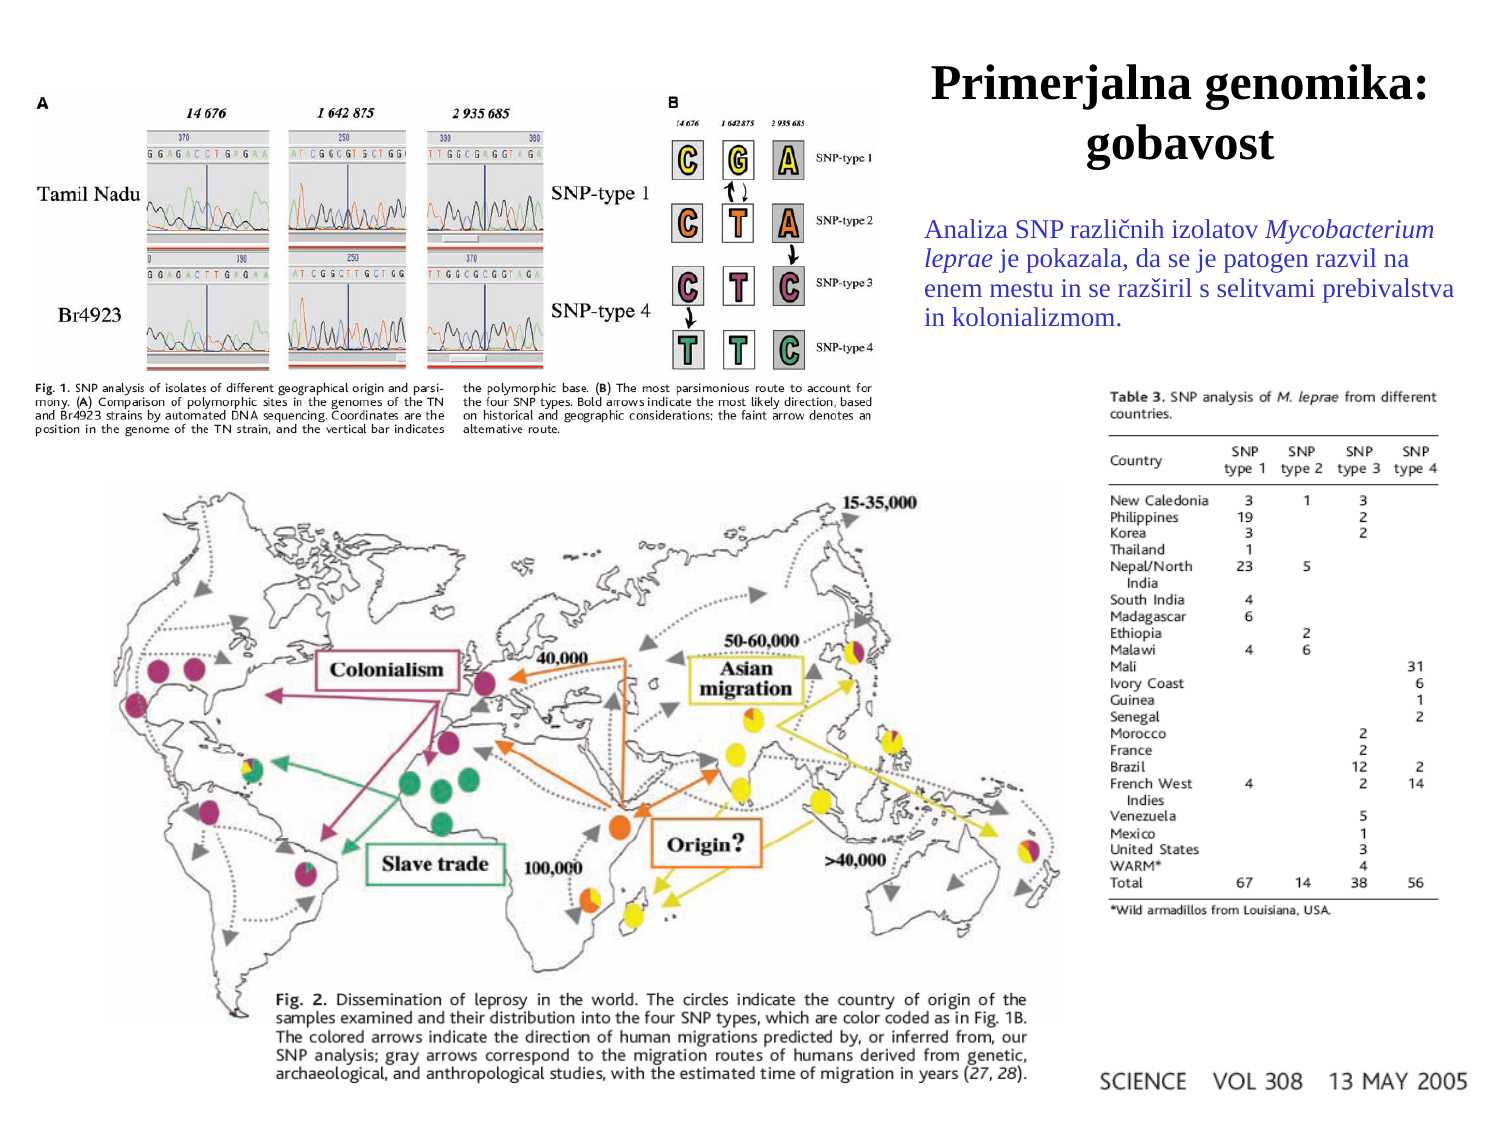

Primerjalna genomika: gobavost
Analiza SNP različnih izolatov Mycobacterium leprae je pokazala, da se je patogen razvil na enem mestu in se razširil s selitvami prebivalstva in kolonializmom.